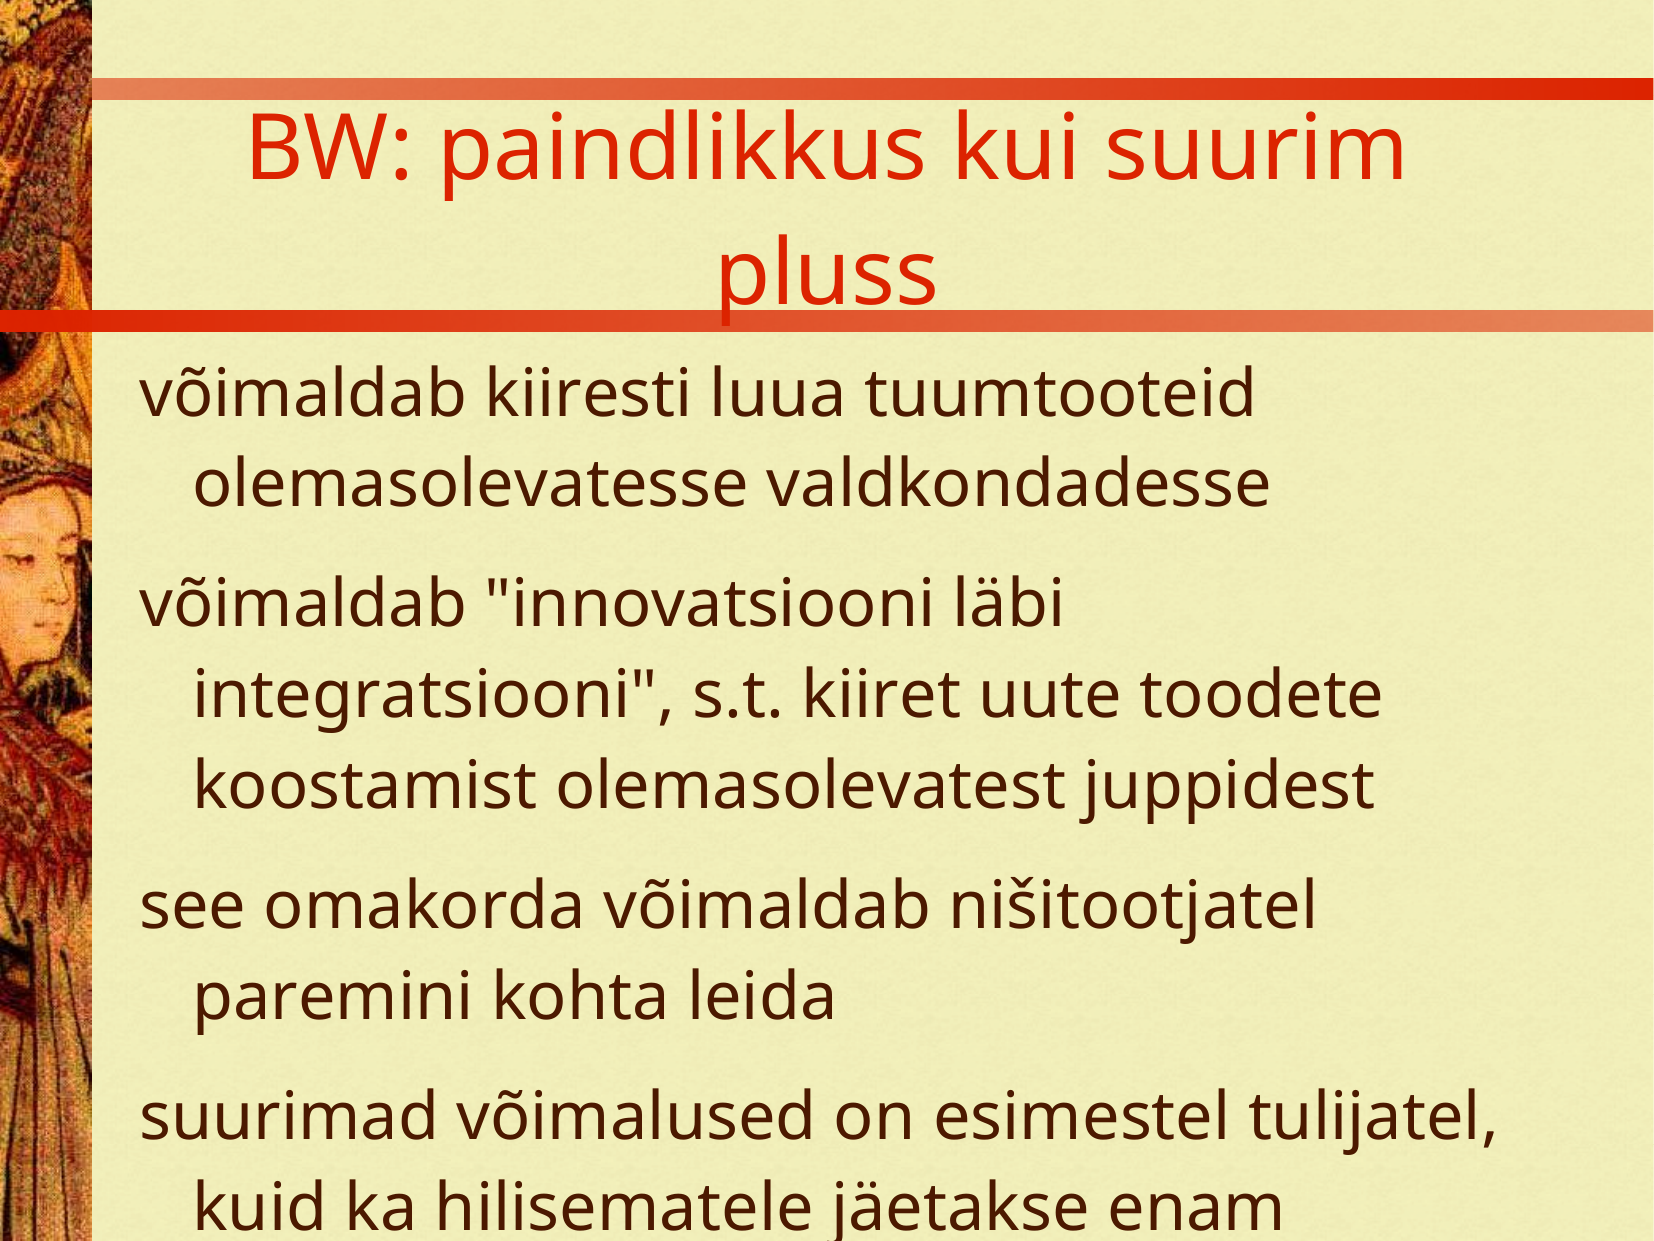

# BW: paindlikkus kui suurim pluss
võimaldab kiiresti luua tuumtooteid olemasolevatesse valdkondadesse
võimaldab "innovatsiooni läbi integratsiooni", s.t. kiiret uute toodete koostamist olemasolevatest juppidest
see omakorda võimaldab nišitootjatel paremini kohta leida
suurimad võimalused on esimestel tulijatel, kuid ka hilisematele jäetakse enam võimalusi